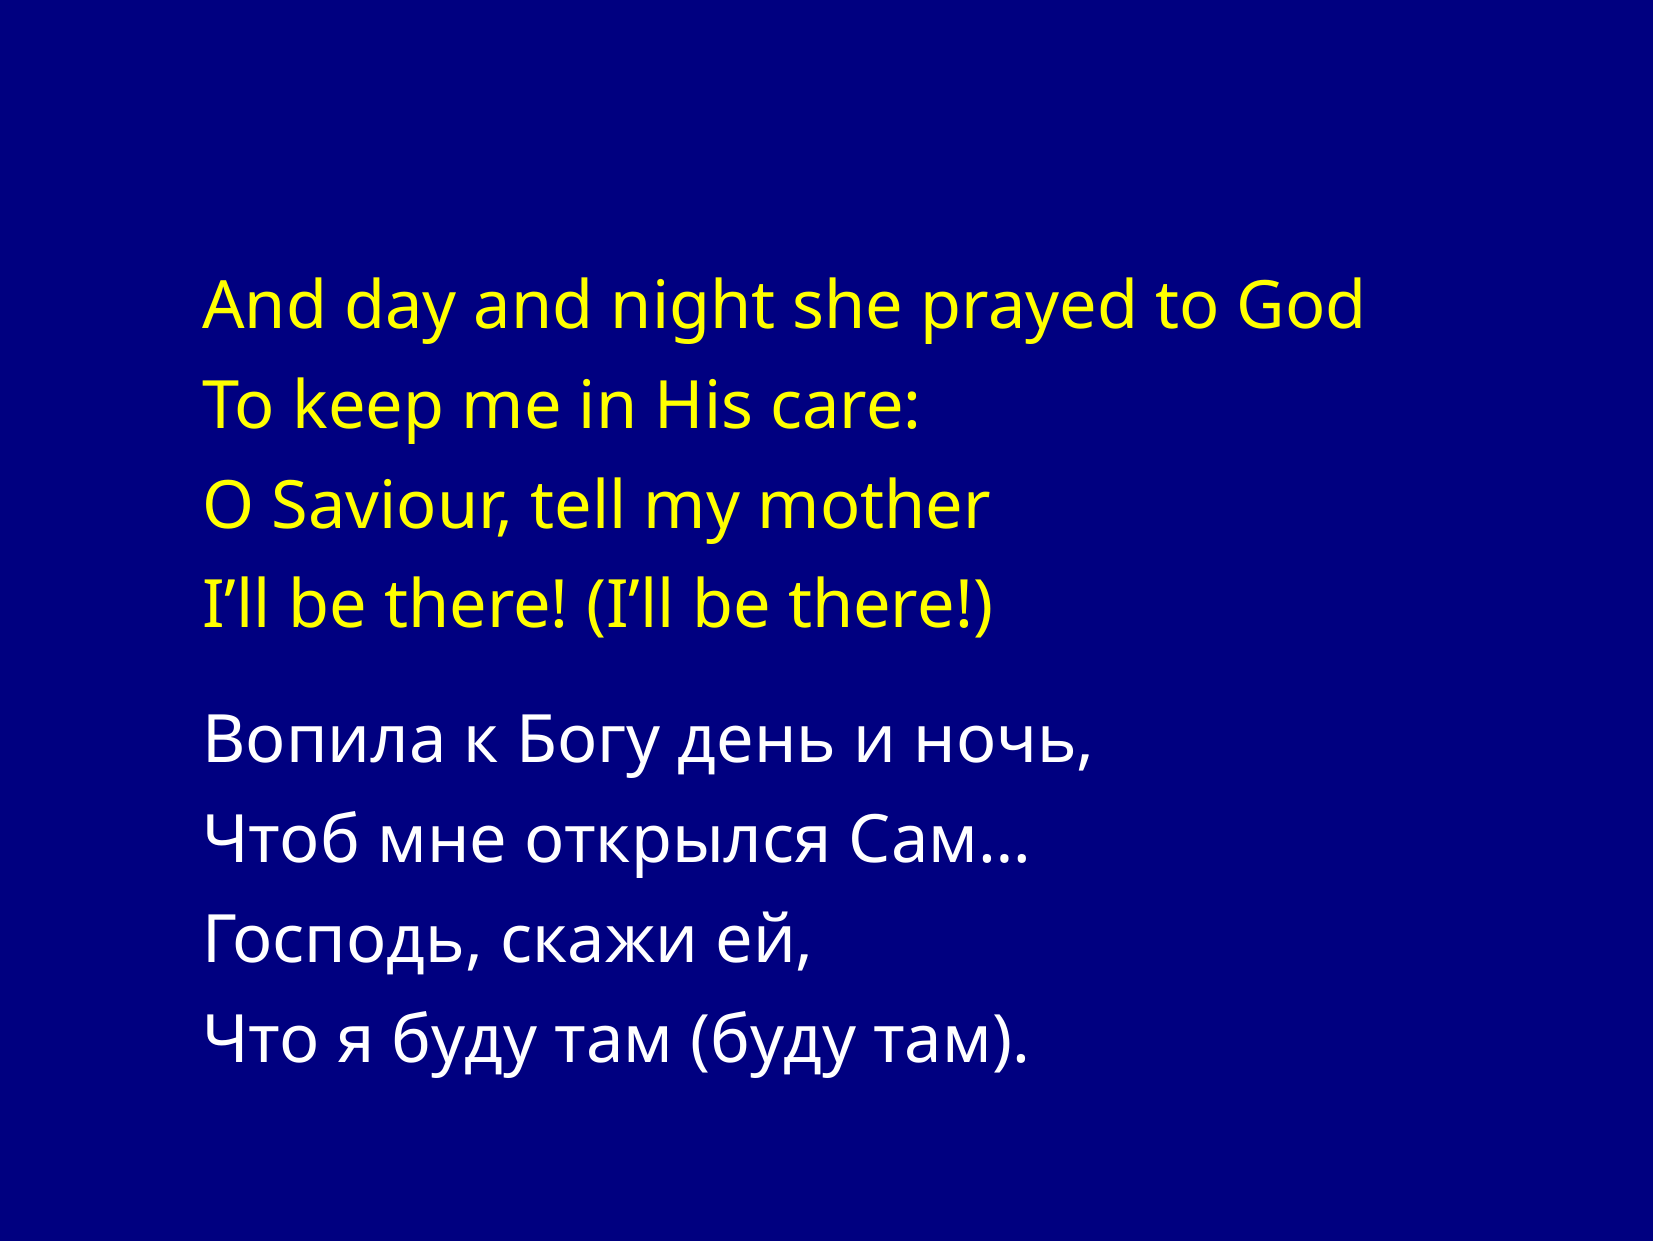

And day and night she prayed to God
	To keep me in His care:
	O Saviour, tell my mother
	I’ll be there! (I’ll be there!)
	Вопила к Богу день и ночь,
	Чтоб мне открылся Сам…
	Господь, скажи ей,
	Что я буду там (буду там).